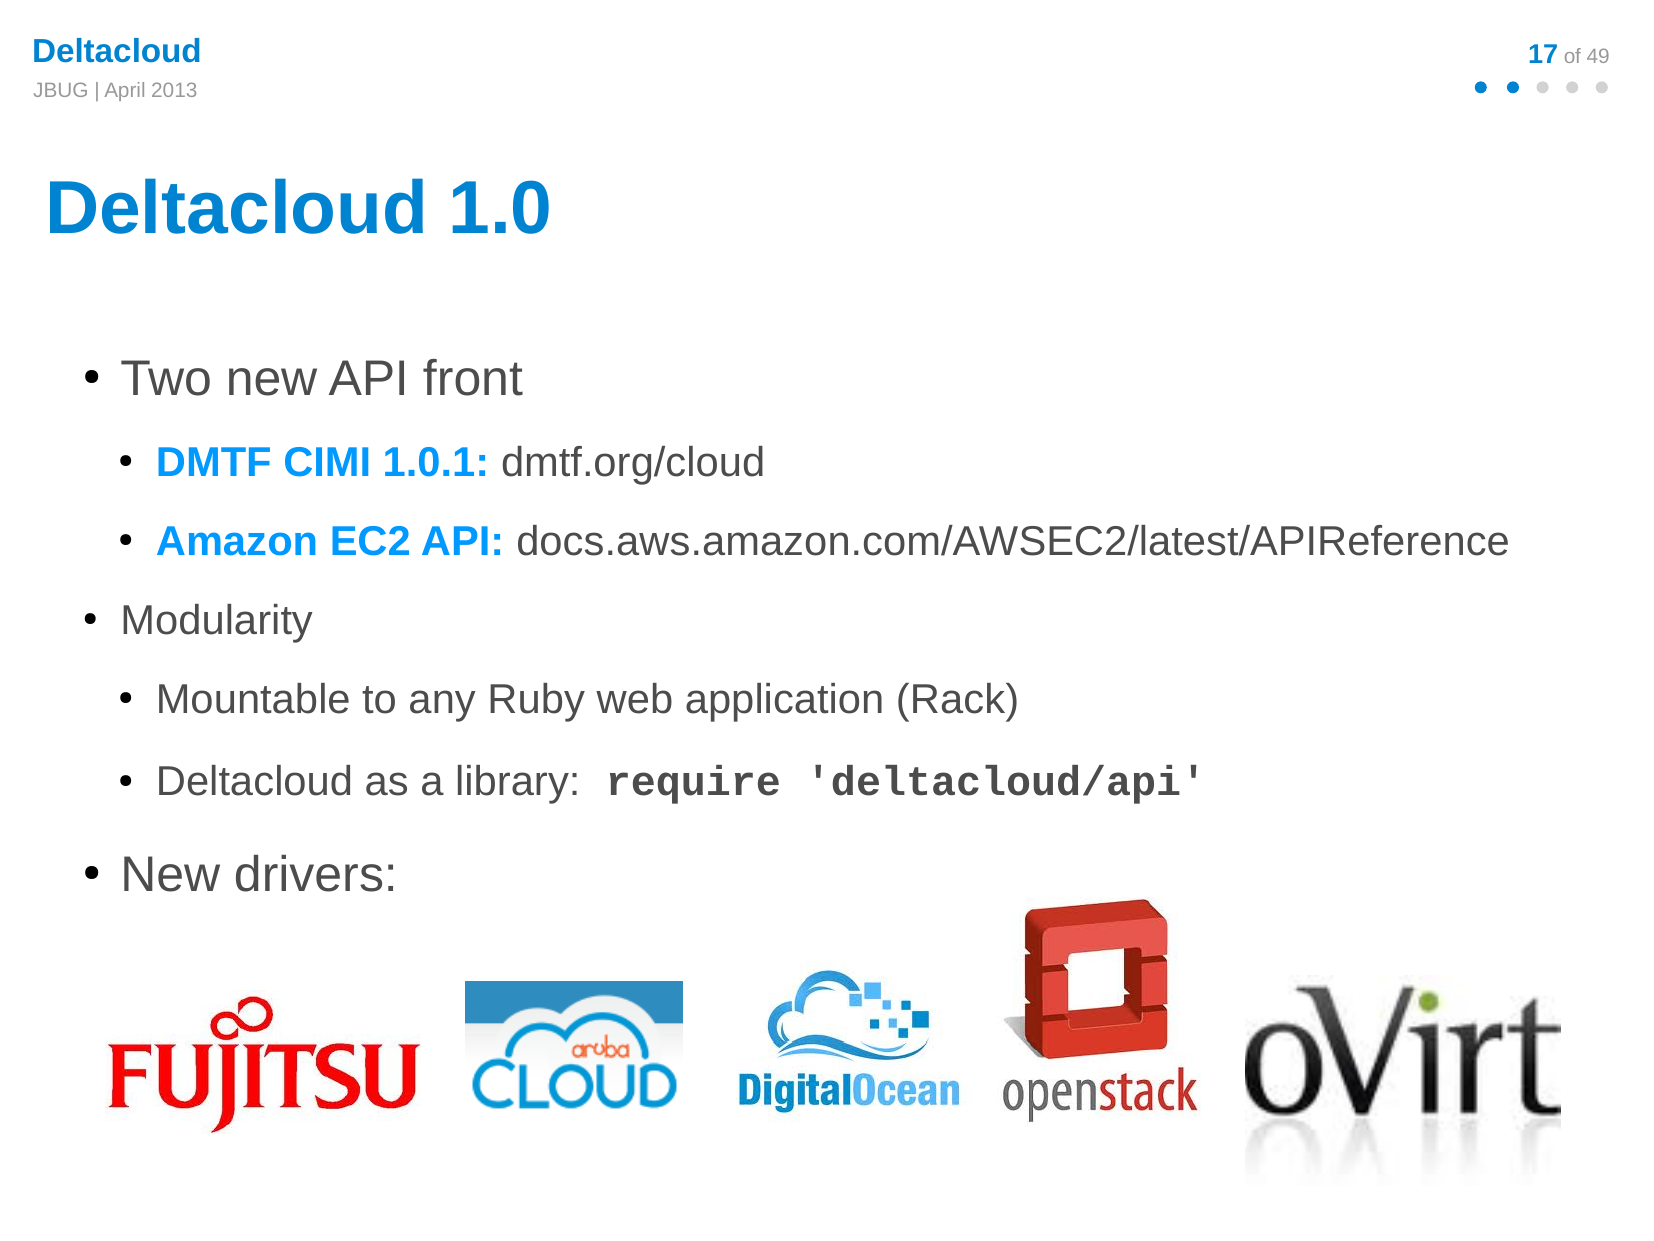

 of 49
Deltacloud
JBUG | April 2013
# Deltacloud 1.0
Two new API front
DMTF CIMI 1.0.1: dmtf.org/cloud
Amazon EC2 API: docs.aws.amazon.com/AWSEC2/latest/APIReference
Modularity
Mountable to any Ruby web application (Rack)
Deltacloud as a library: require 'deltacloud/api'
New drivers: